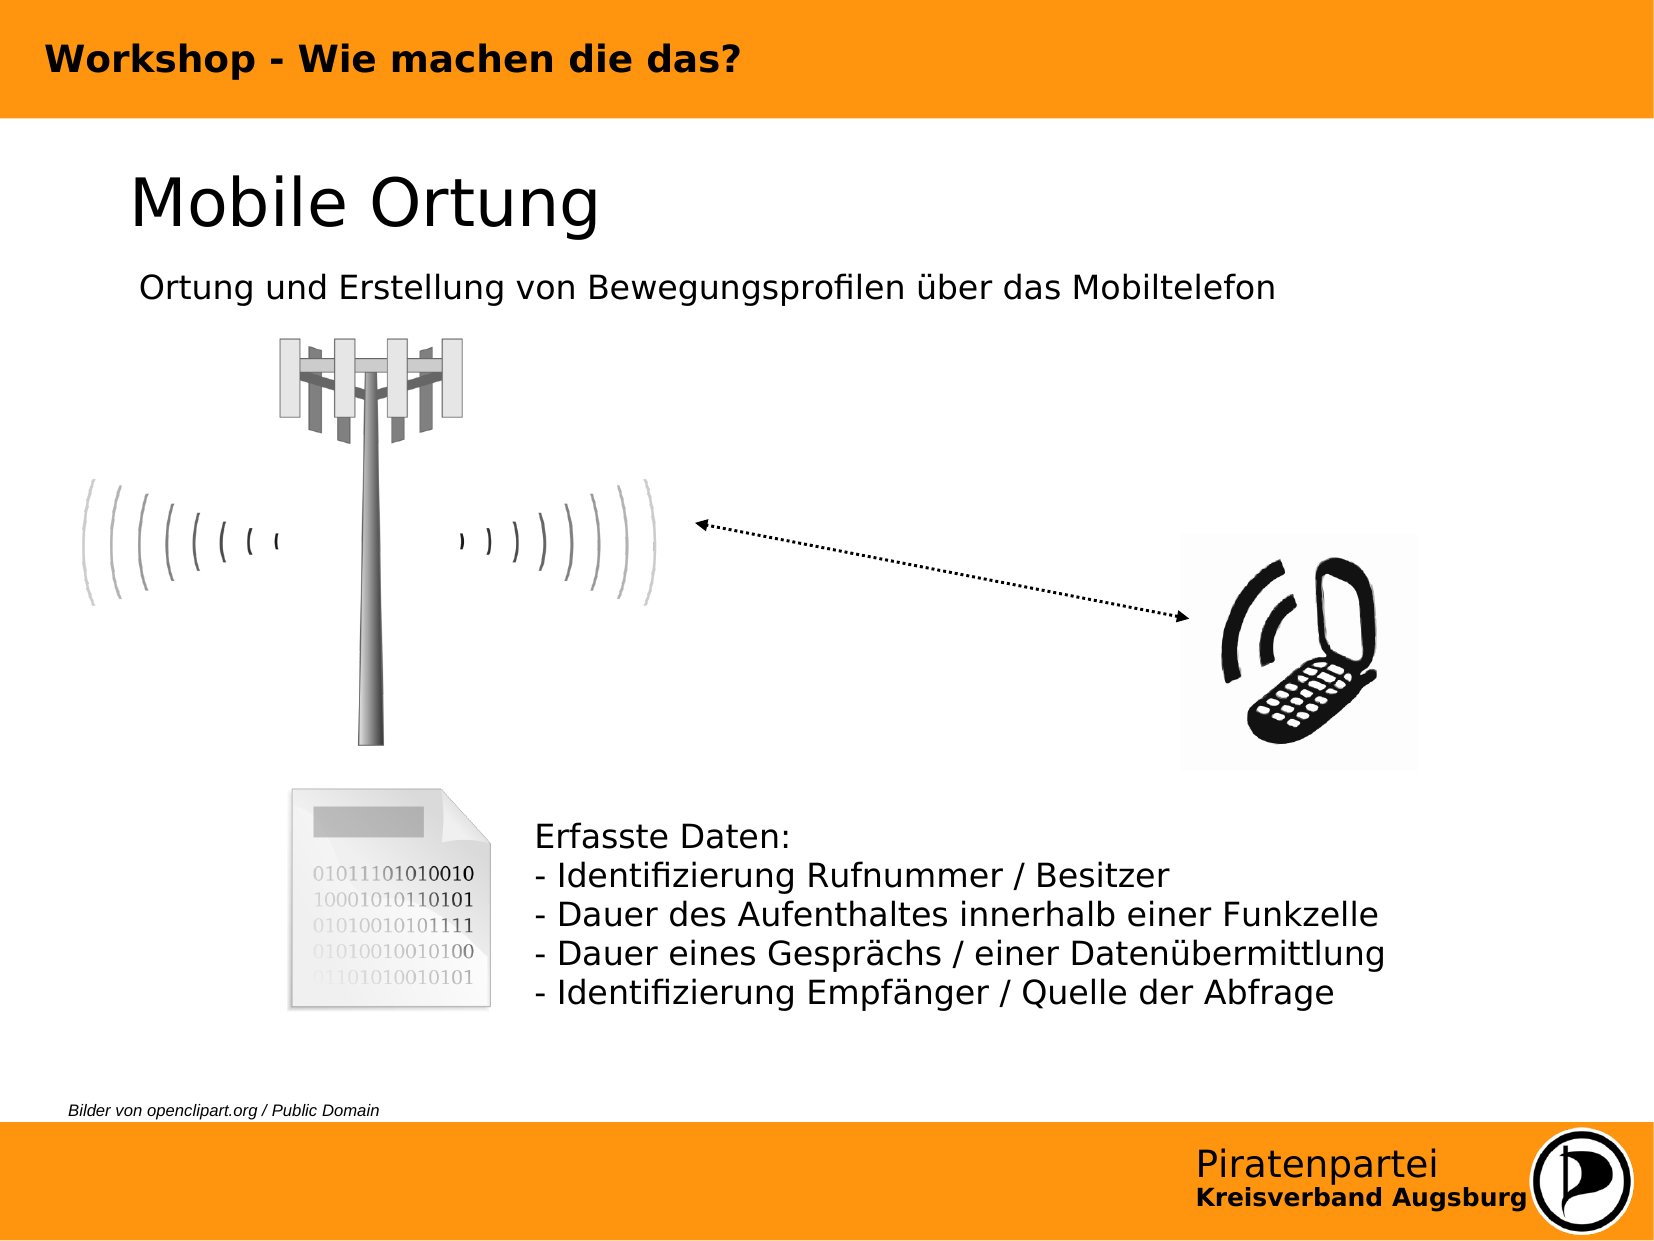

Workshop - Wie machen die das?
Mobile Ortung
Ortung und Erstellung von Bewegungsprofilen über das Mobiltelefon
Erfasste Daten:
- Identifizierung Rufnummer / Besitzer
- Dauer des Aufenthaltes innerhalb einer Funkzelle
- Dauer eines Gesprächs / einer Datenübermittlung
- Identifizierung Empfänger / Quelle der Abfrage
Bilder von openclipart.org / Public Domain